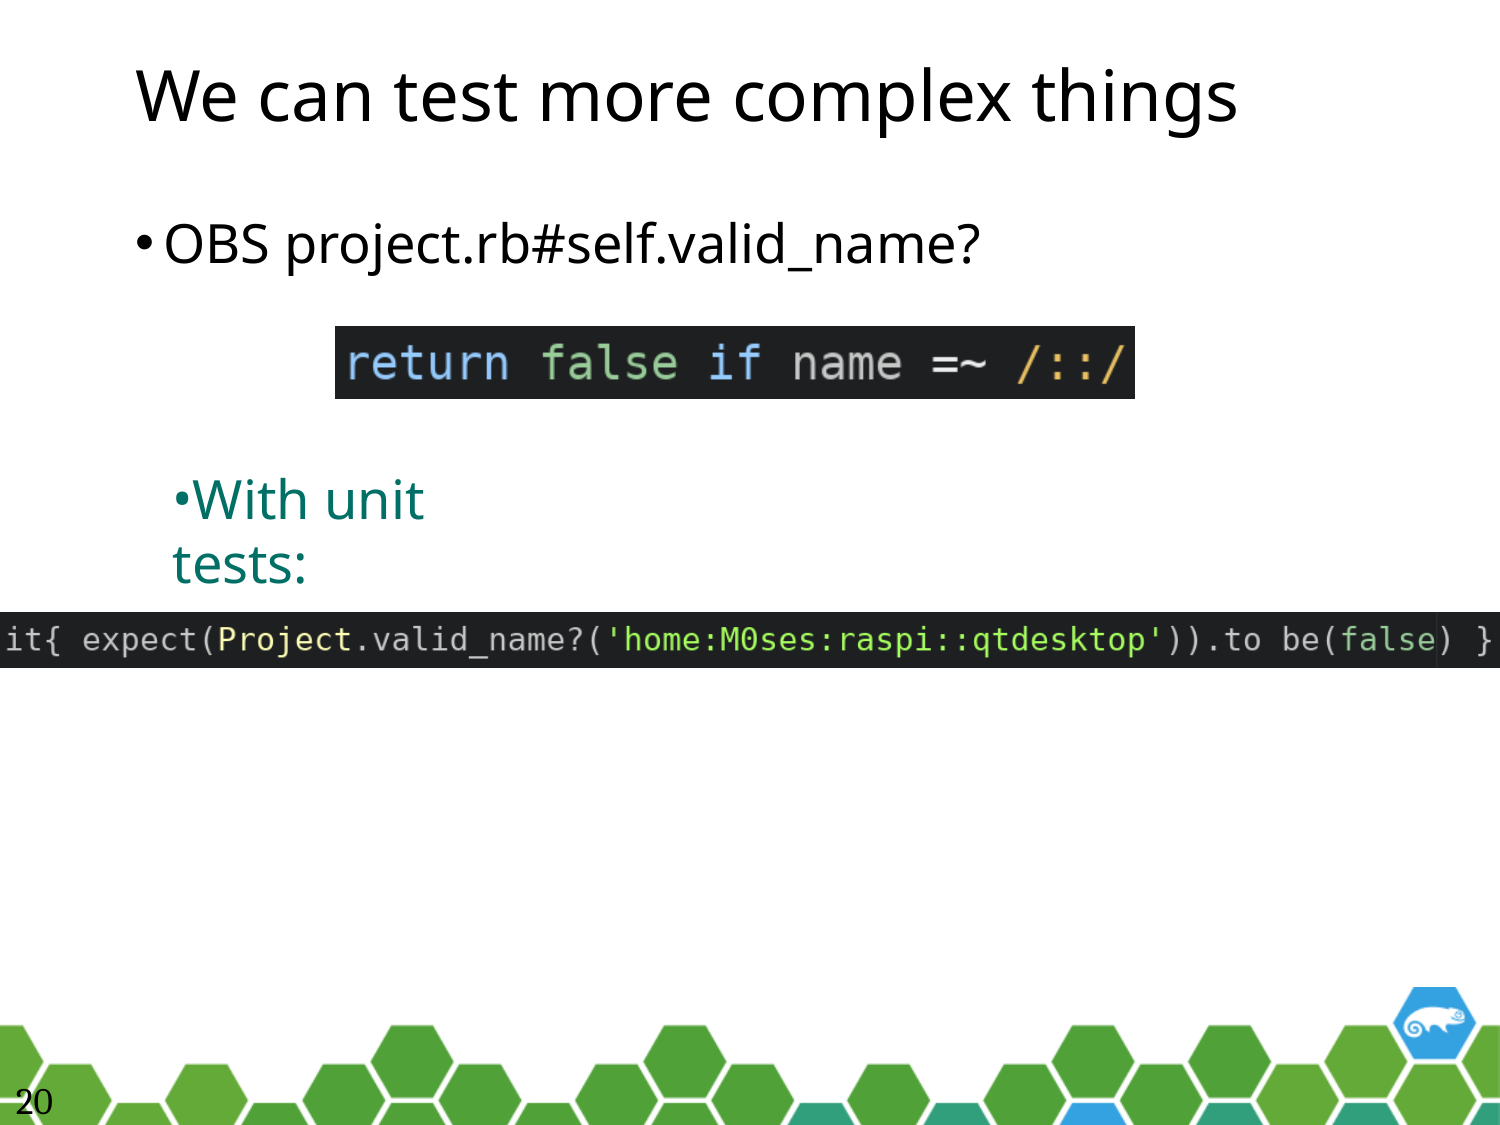

We can test more complex things
OBS project.rb#self.valid_name?
With unit tests: